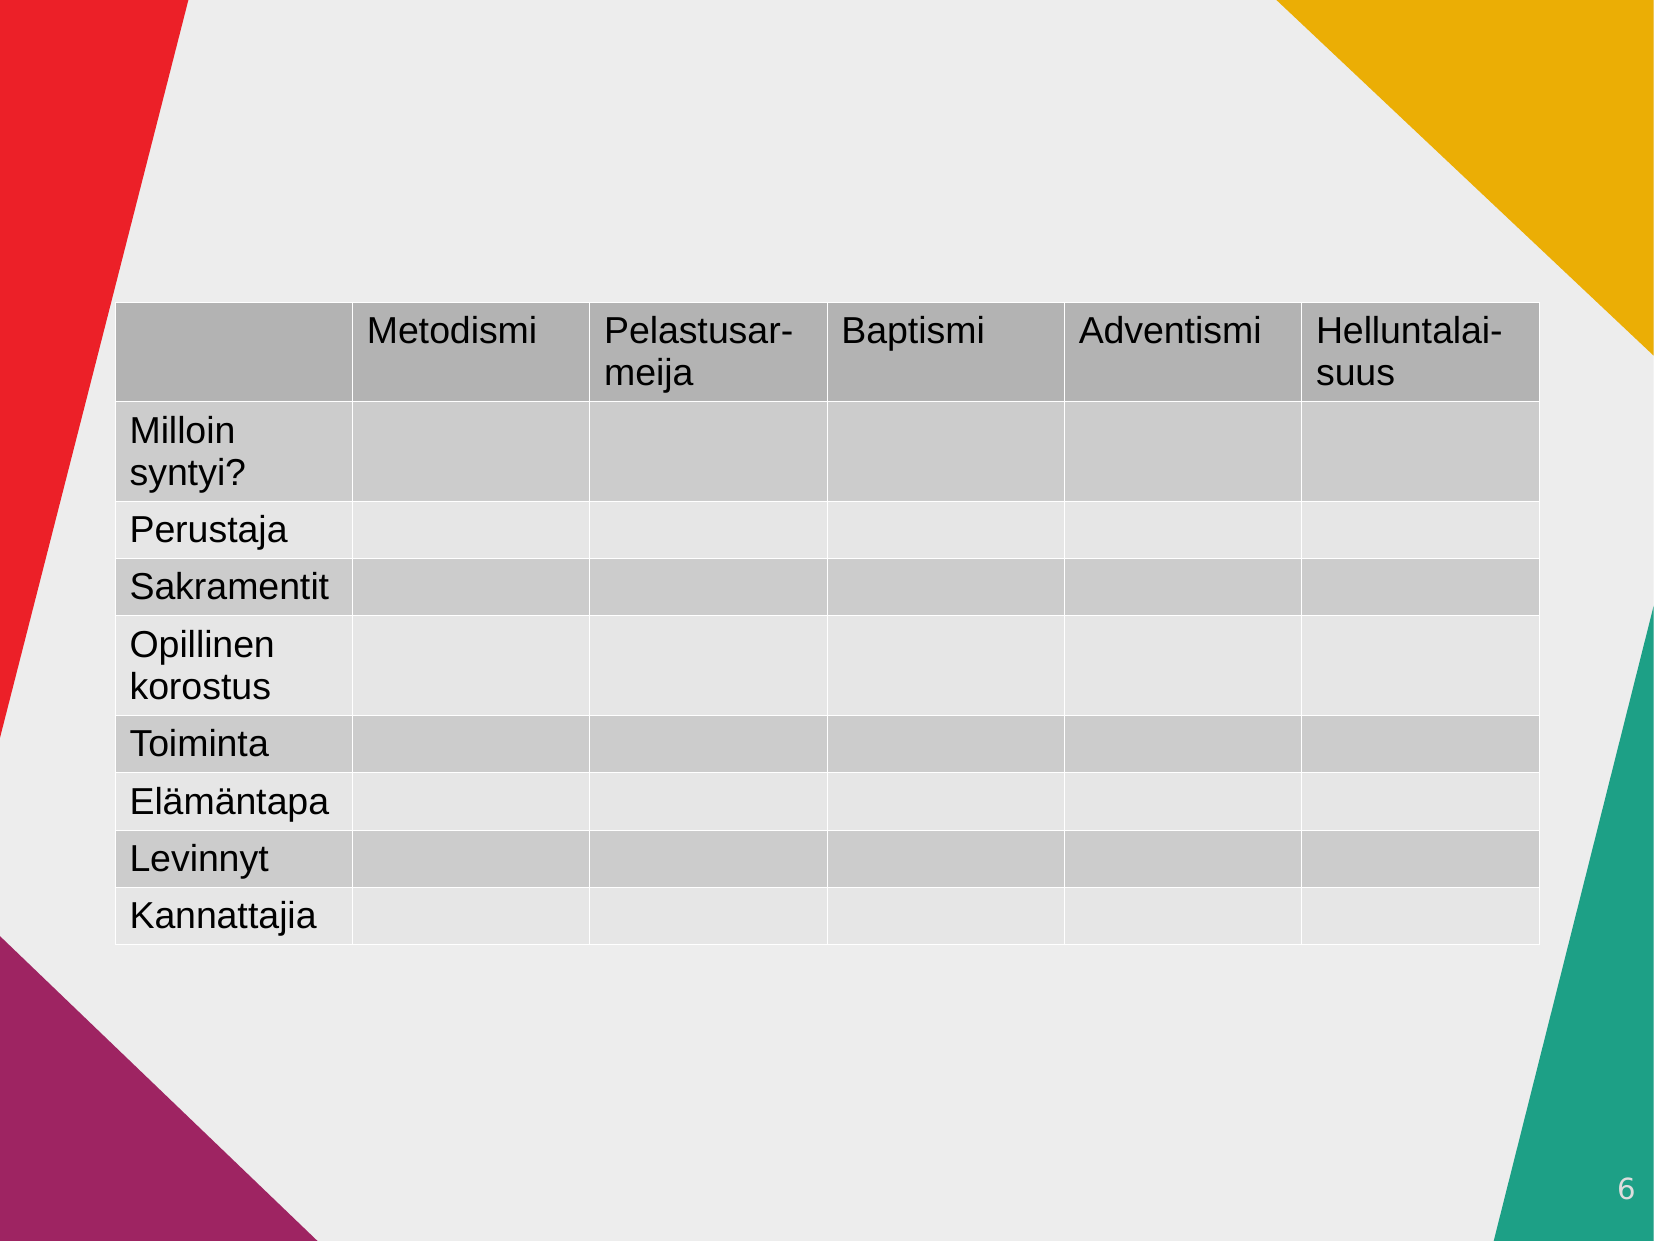

#
| | Metodismi | Pelastusar-meija | Baptismi | Adventismi | Helluntalai-suus |
| --- | --- | --- | --- | --- | --- |
| Milloin syntyi? | | | | | |
| Perustaja | | | | | |
| Sakramentit | | | | | |
| Opillinen korostus | | | | | |
| Toiminta | | | | | |
| Elämäntapa | | | | | |
| Levinnyt | | | | | |
| Kannattajia | | | | | |
6